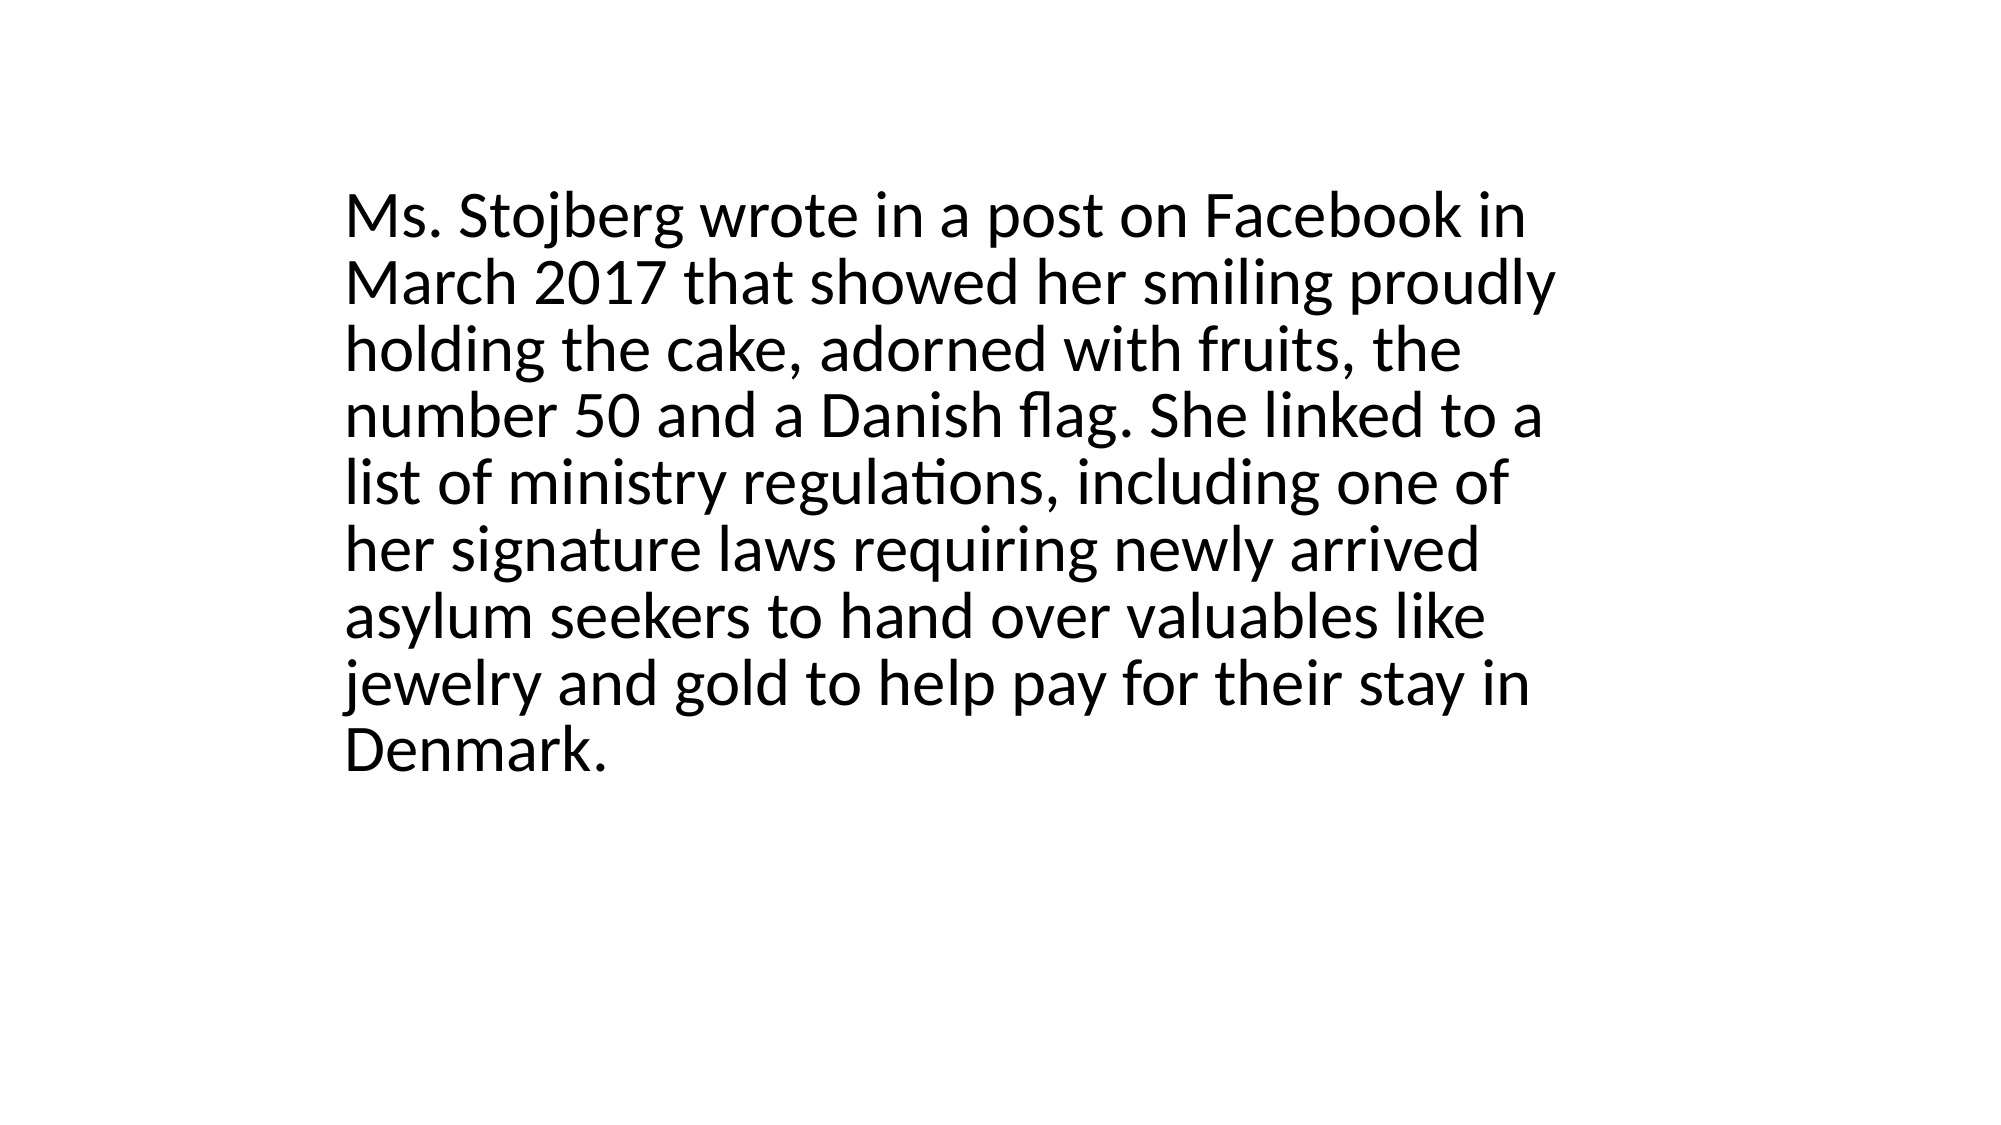

Ms. Stojberg wrote in a post on Facebook in March 2017 that showed her smiling proudly holding the cake, adorned with fruits, the number 50 and a Danish flag. She linked to a list of ministry regulations, including one of her signature laws requiring newly arrived asylum seekers to hand over valuables like jewelry and gold to help pay for their stay in Denmark.